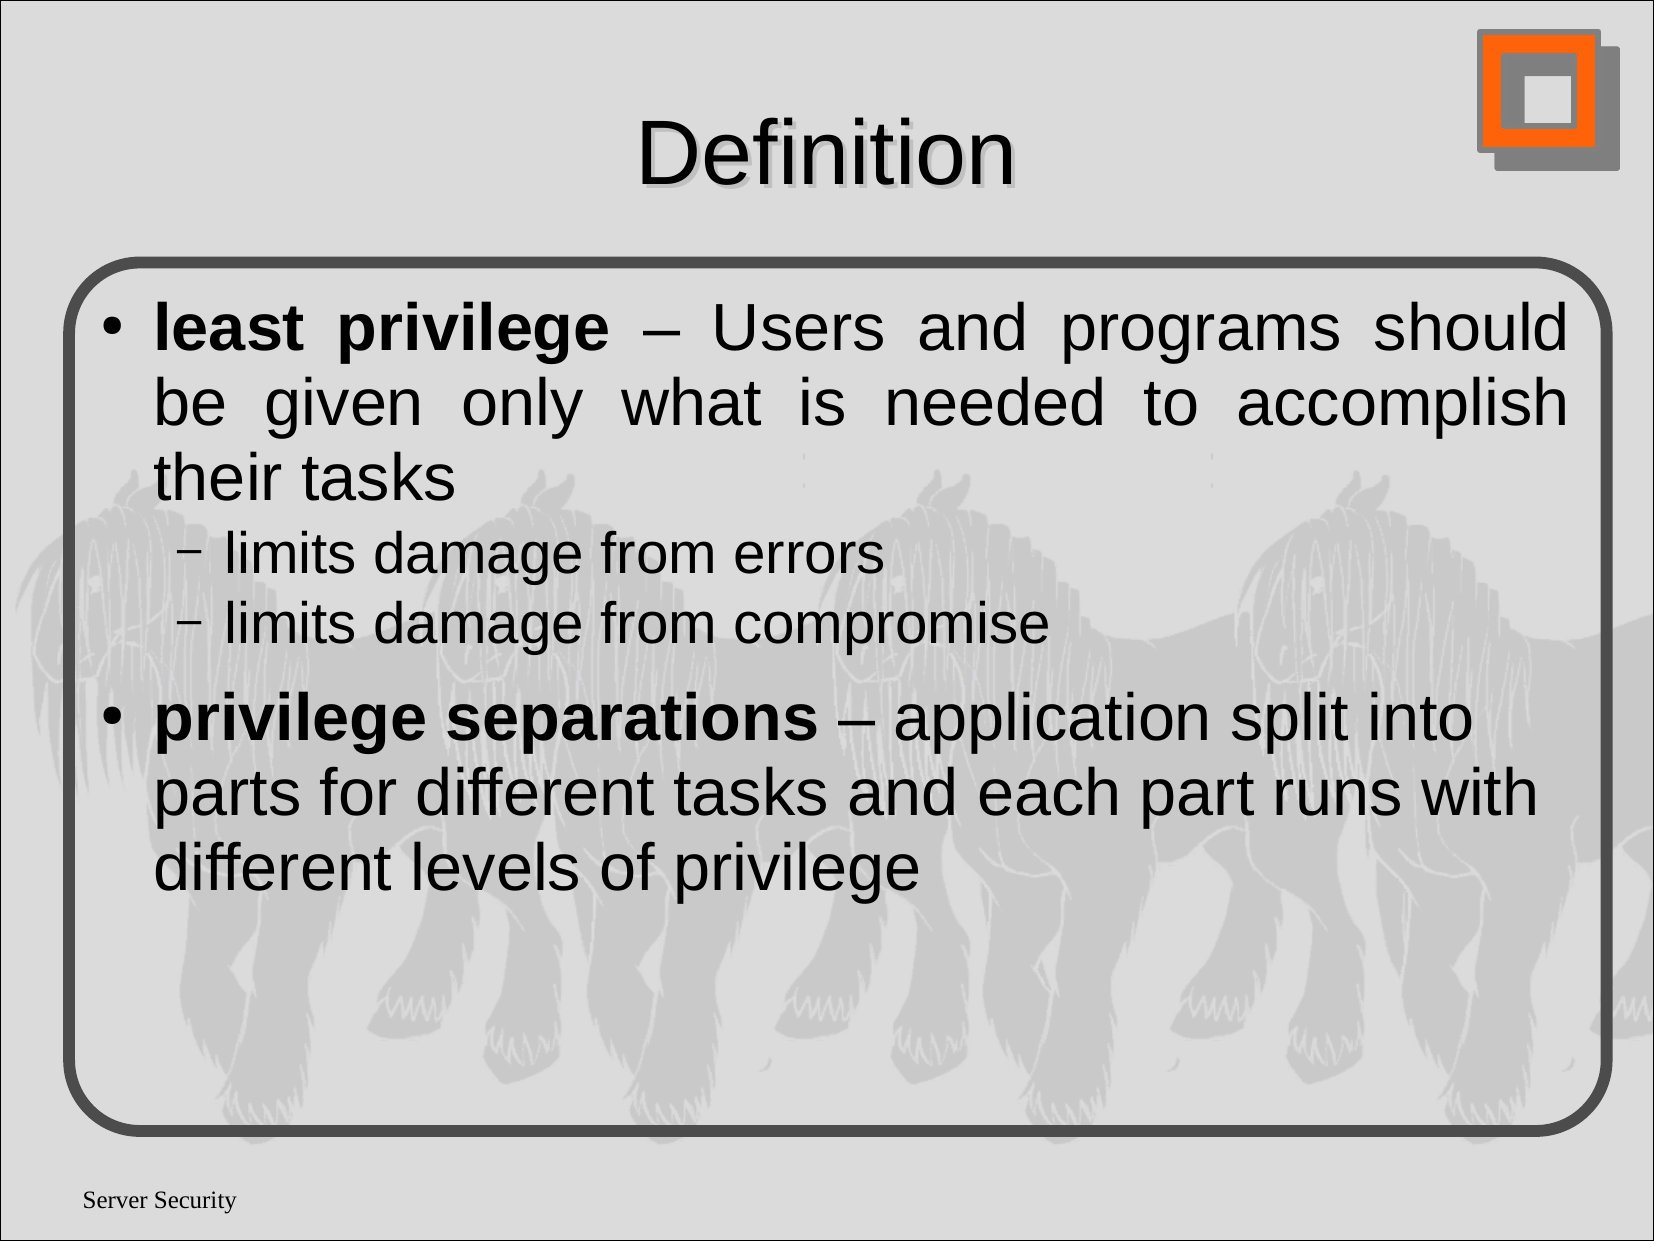

# Definition
least privilege – Users and programs should be given only what is needed to accomplish their tasks
limits damage from errors
limits damage from compromise
privilege separations – application split into parts for different tasks and each part runs with different levels of privilege